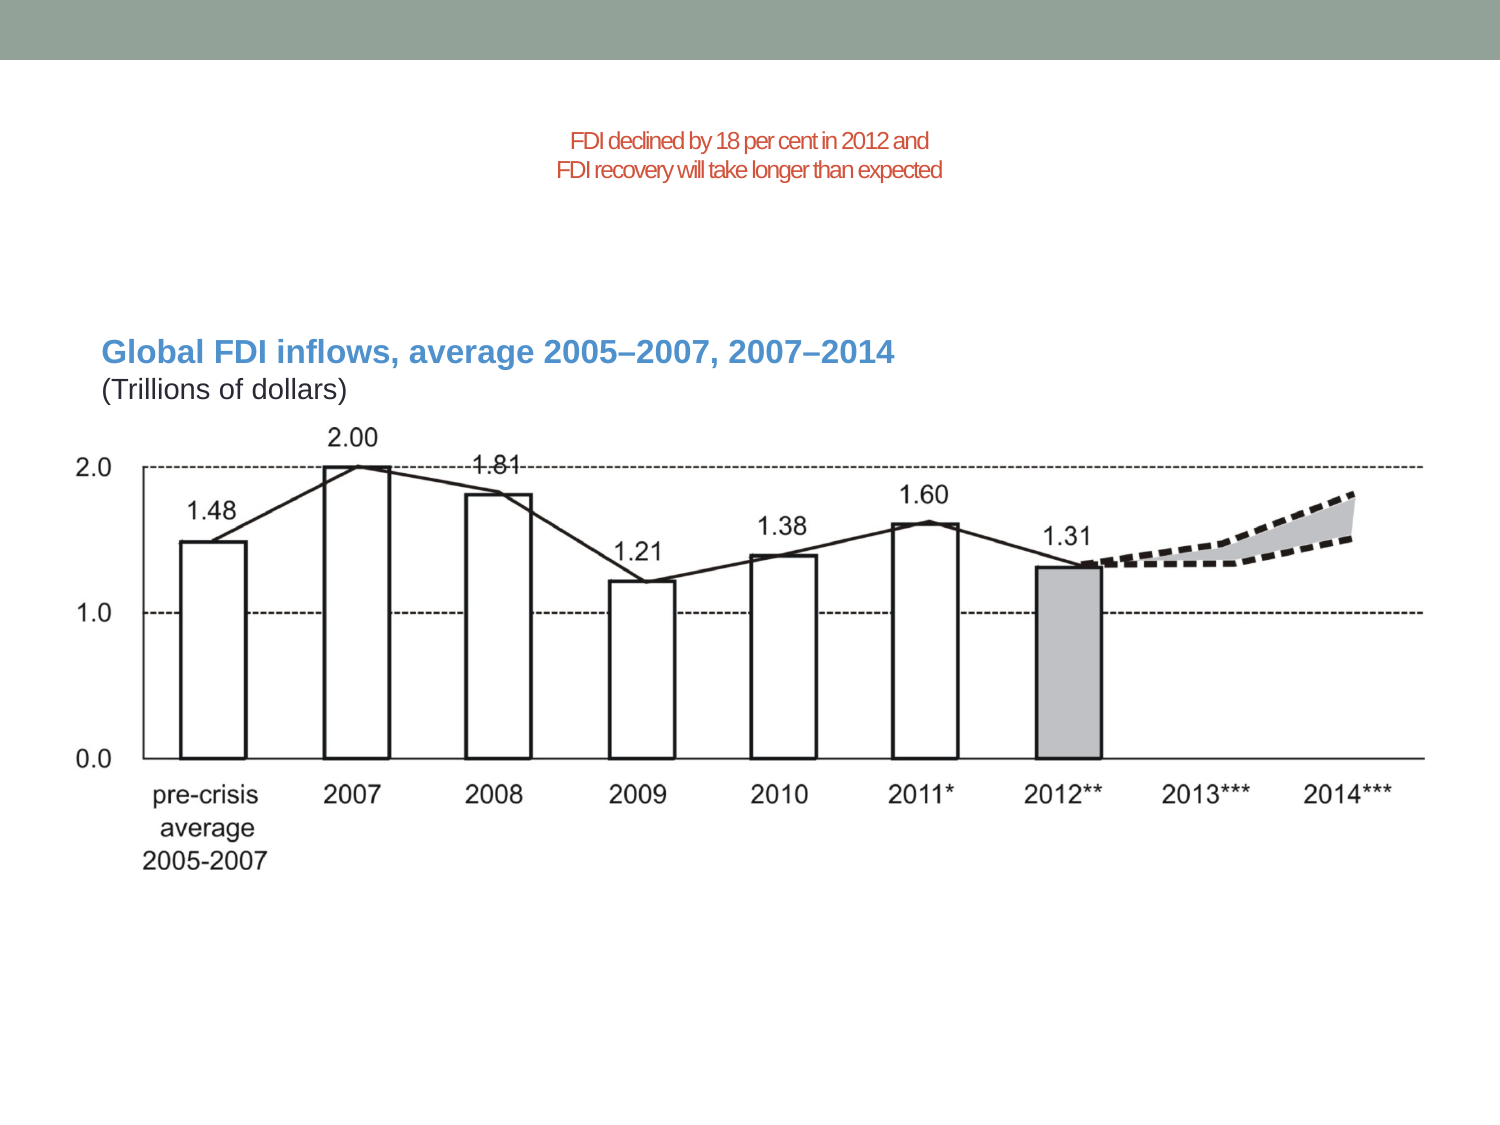

# FDI declined by 18 per cent in 2012 and FDI recovery will take longer than expected
Global FDI inflows, average 2005–2007, 2007–2014
(Trillions of dollars)